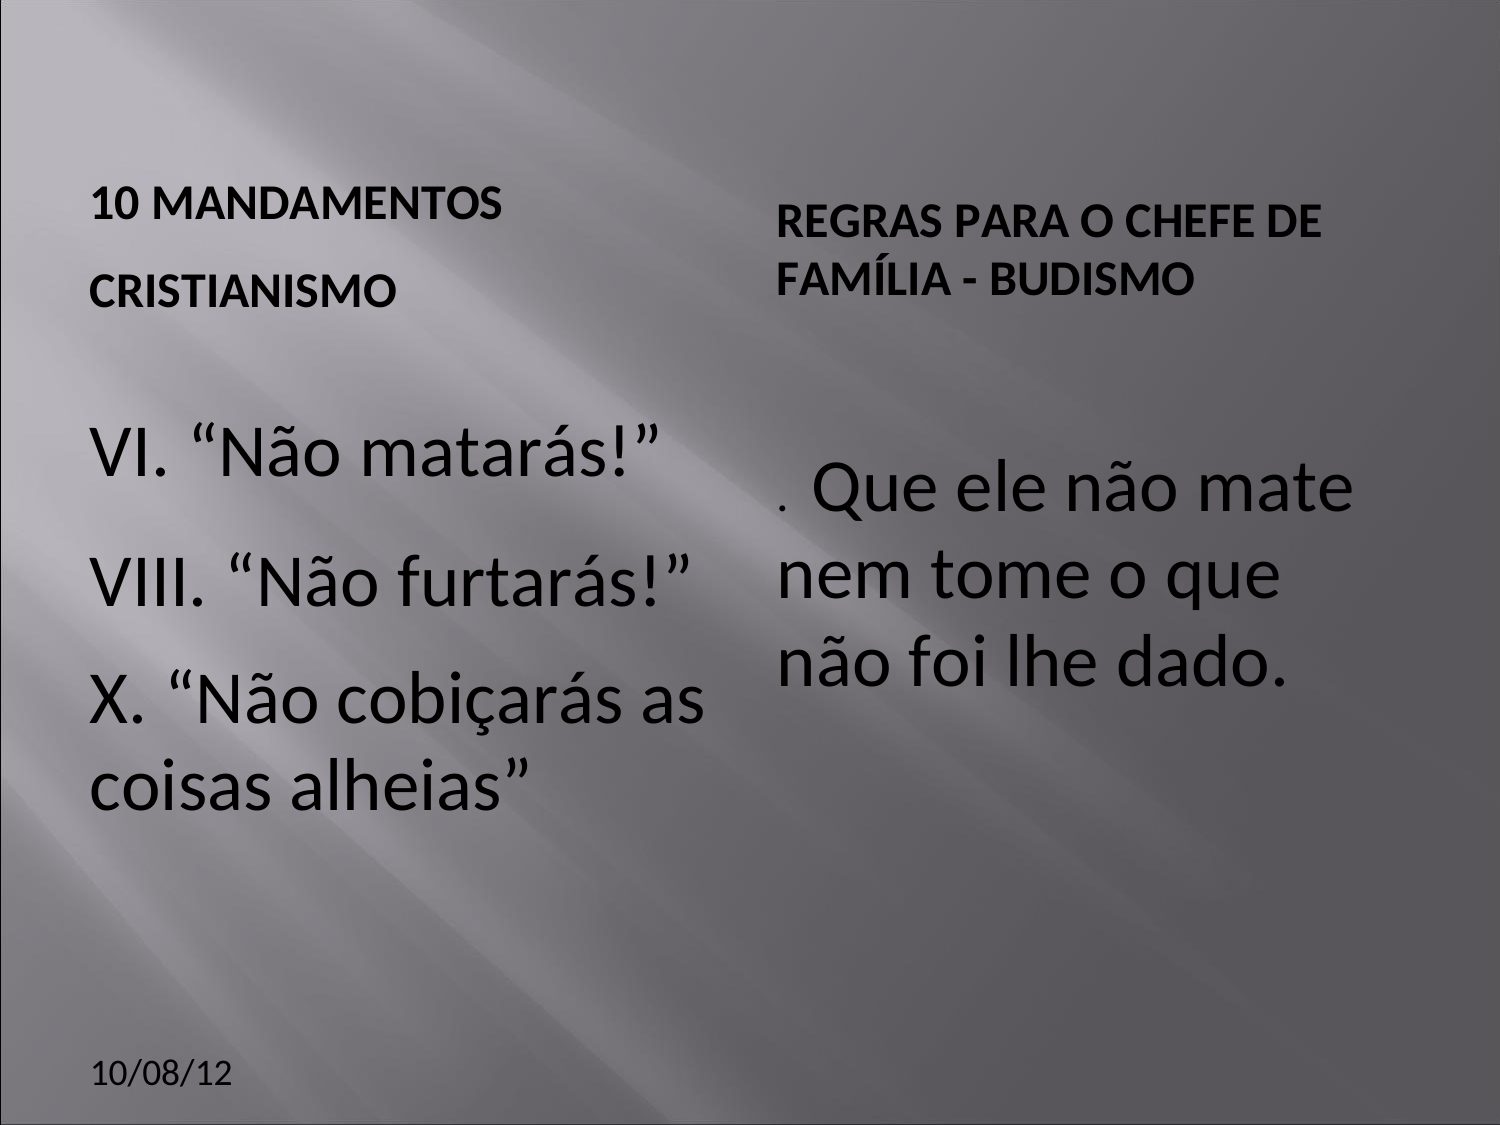

REGRAS PARA O CHEFE DE FAMÍLIA - BUDISMO
10 MANDAMENTOS
CRISTIANISMO
VI. “Não matarás!”
VIII. “Não furtarás!”
X. “Não cobiçarás as coisas alheias”
. Que ele não mate nem tome o que não foi lhe dado.
10/08/12